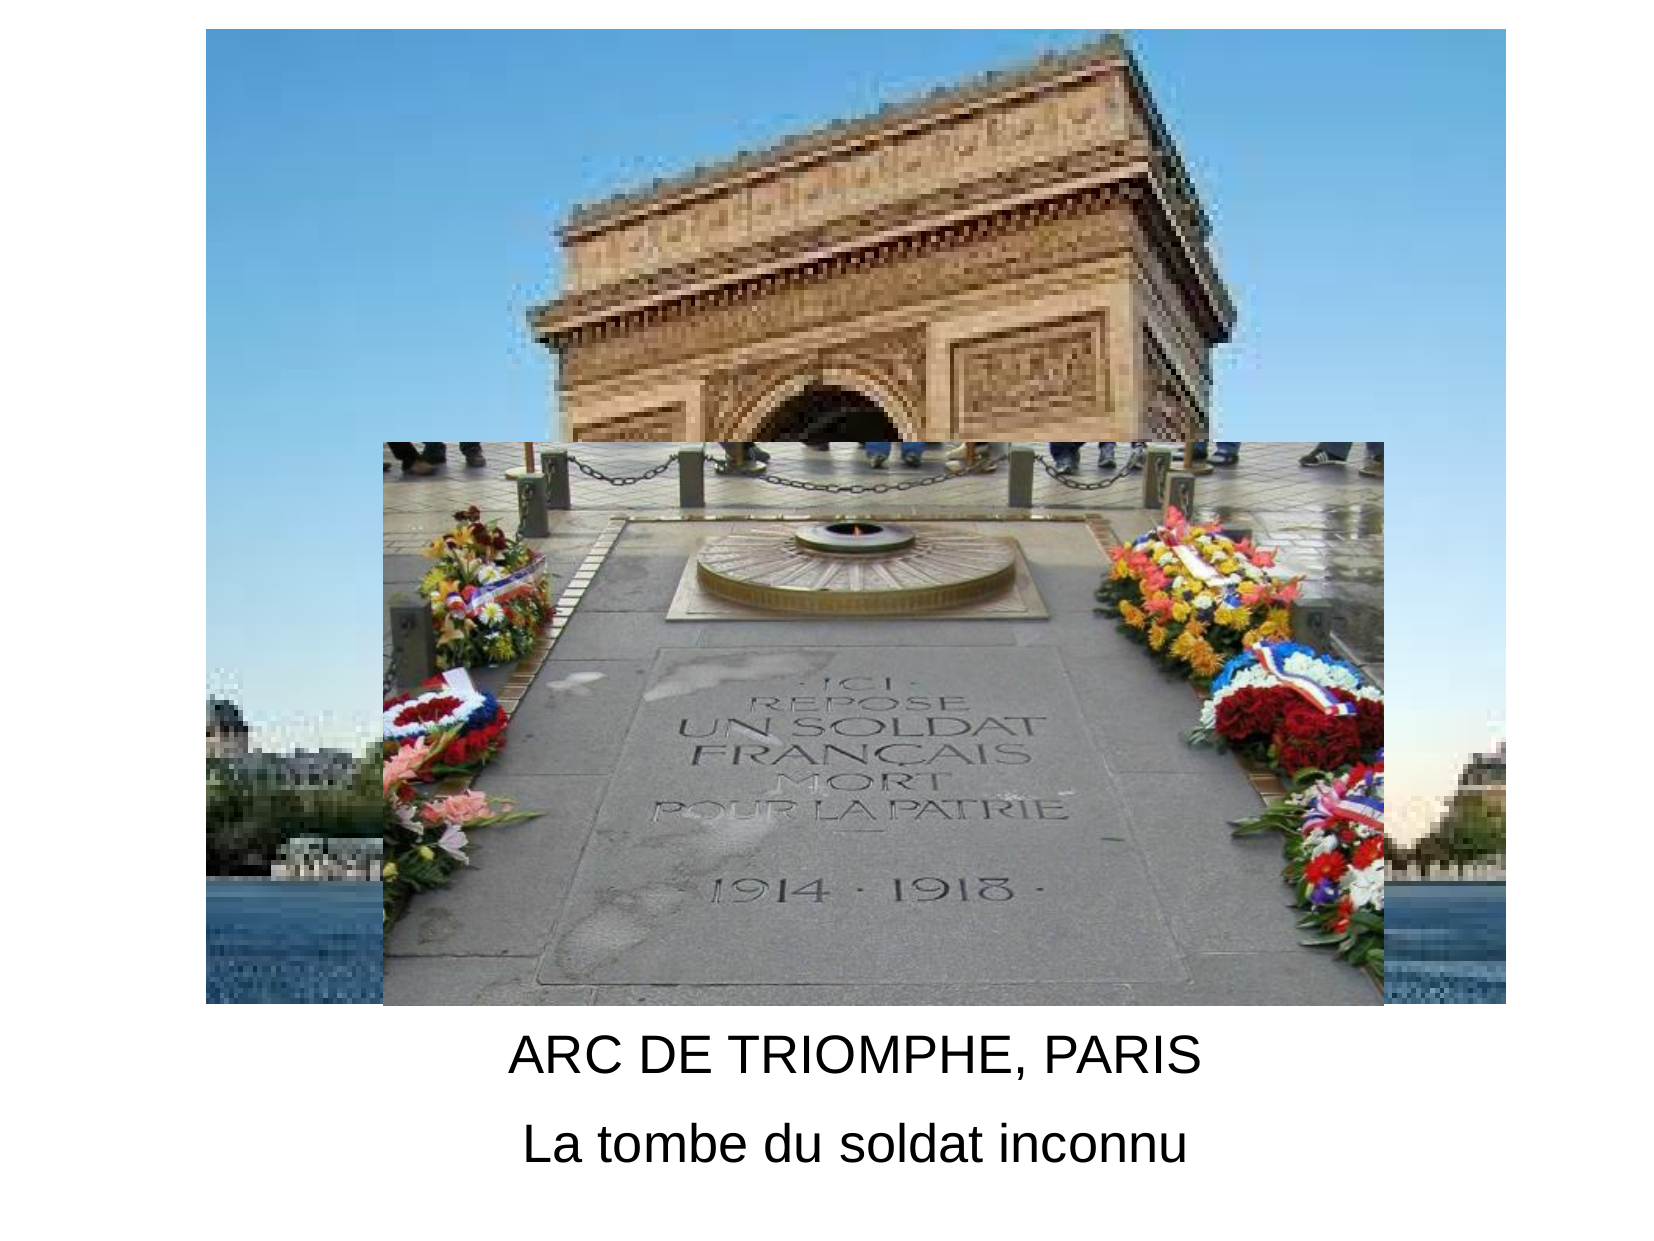

ARC DE TRIOMPHE, PARIS
La tombe du soldat inconnu